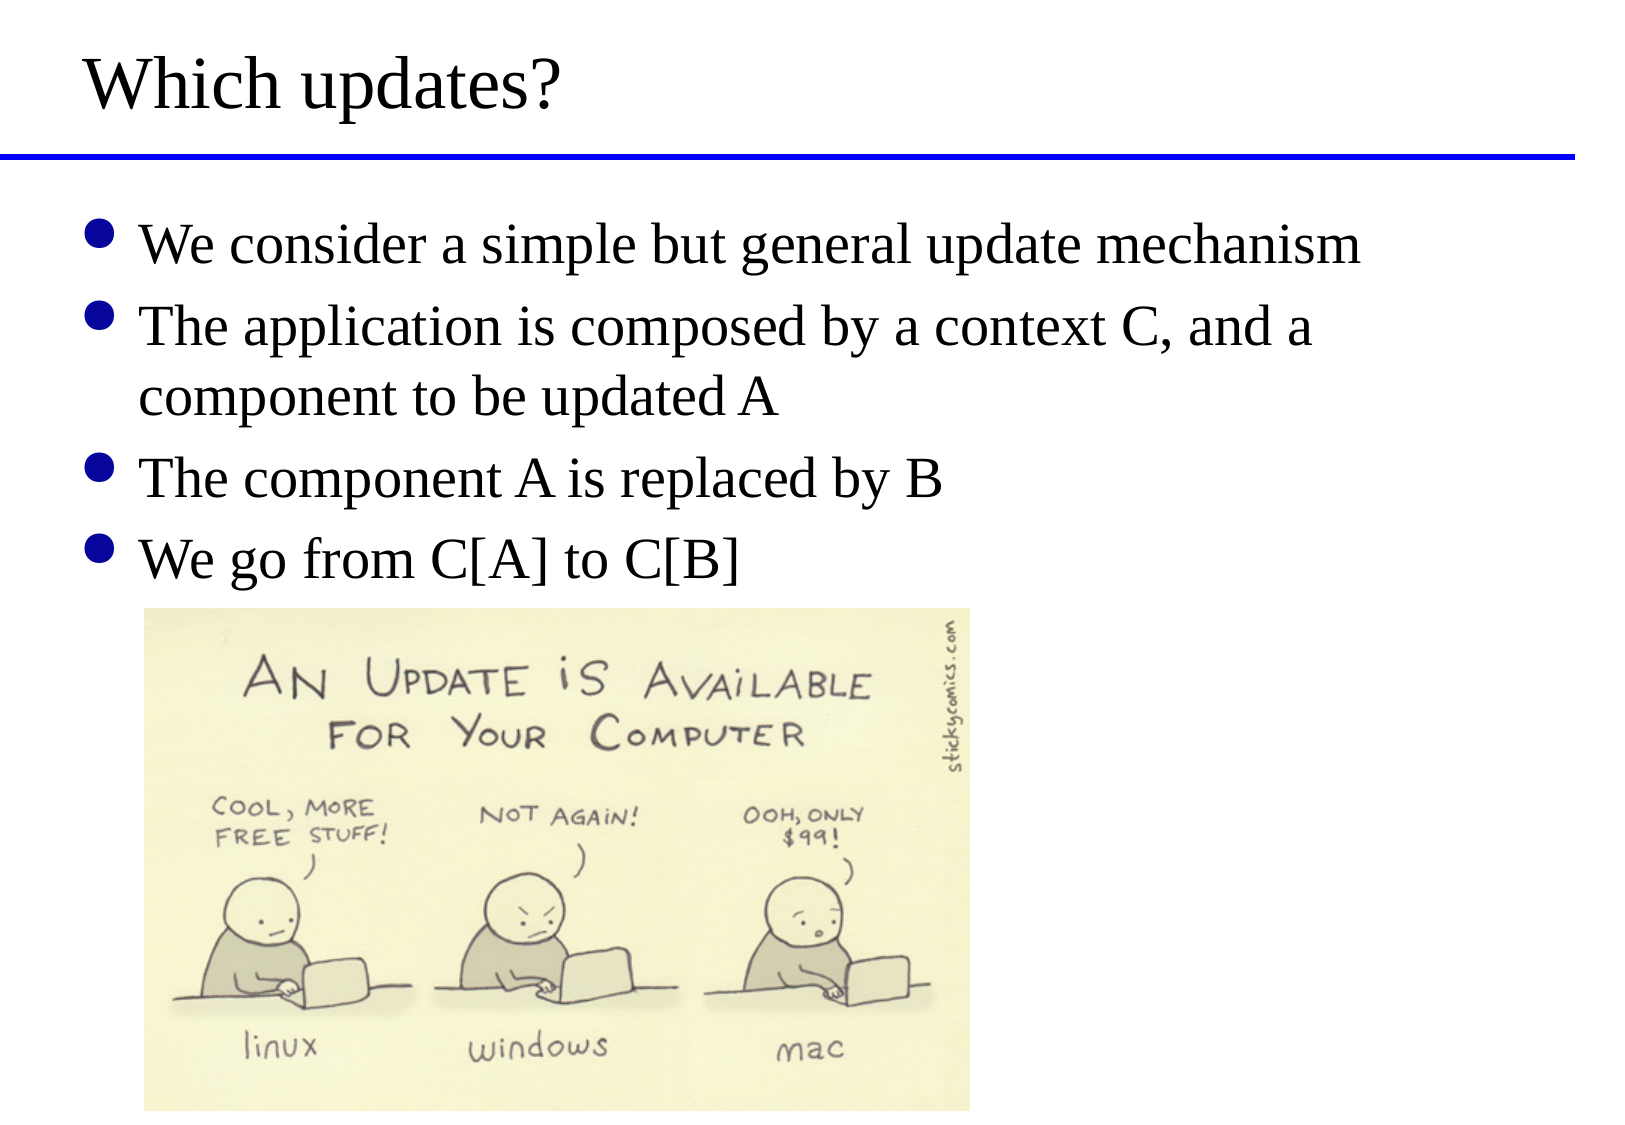

# Which updates?
We consider a simple but general update mechanism
The application is composed by a context C, and a component to be updated A
The component A is replaced by B
We go from C[A] to C[B]